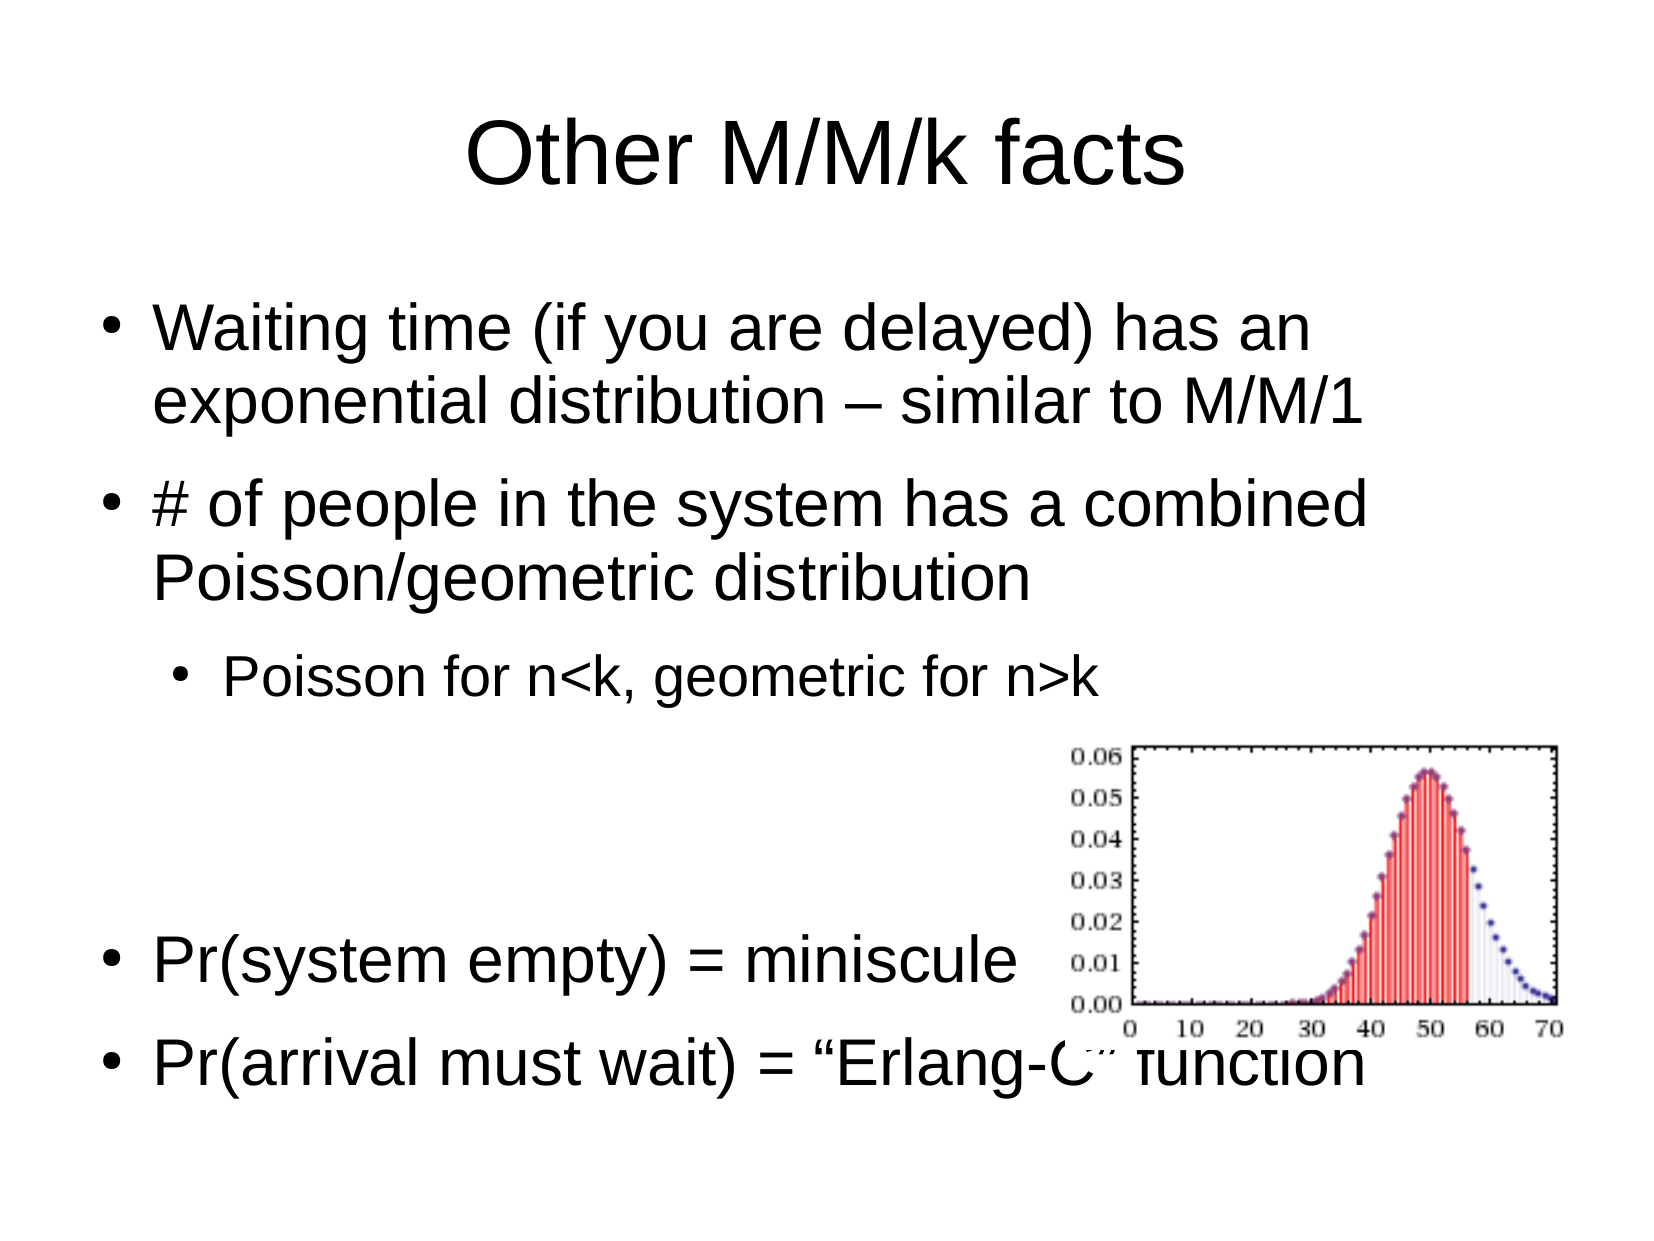

# Other M/M/k facts
Waiting time (if you are delayed) has an exponential distribution – similar to M/M/1
# of people in the system has a combined Poisson/geometric distribution
Poisson for n<k, geometric for n>k
Pr(system empty) = miniscule
Pr(arrival must wait) = “Erlang-C” function